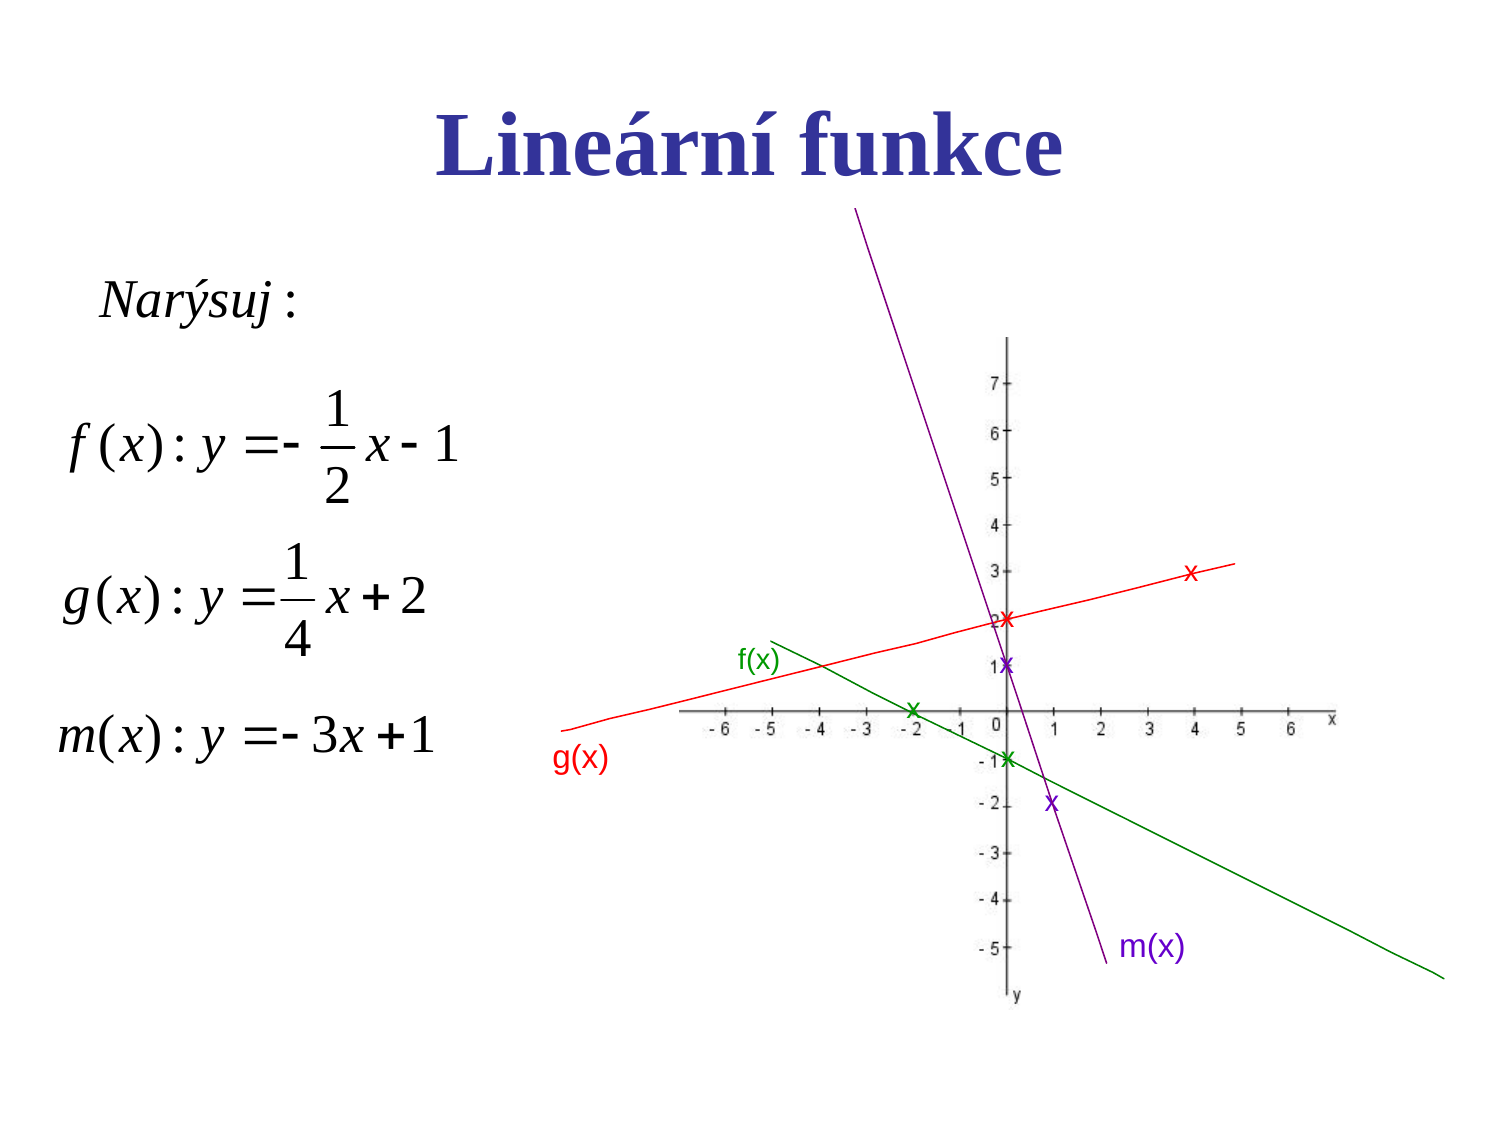

Lineární funkce
x
x
f(x)
x
x
g(x)
x
x
m(x)